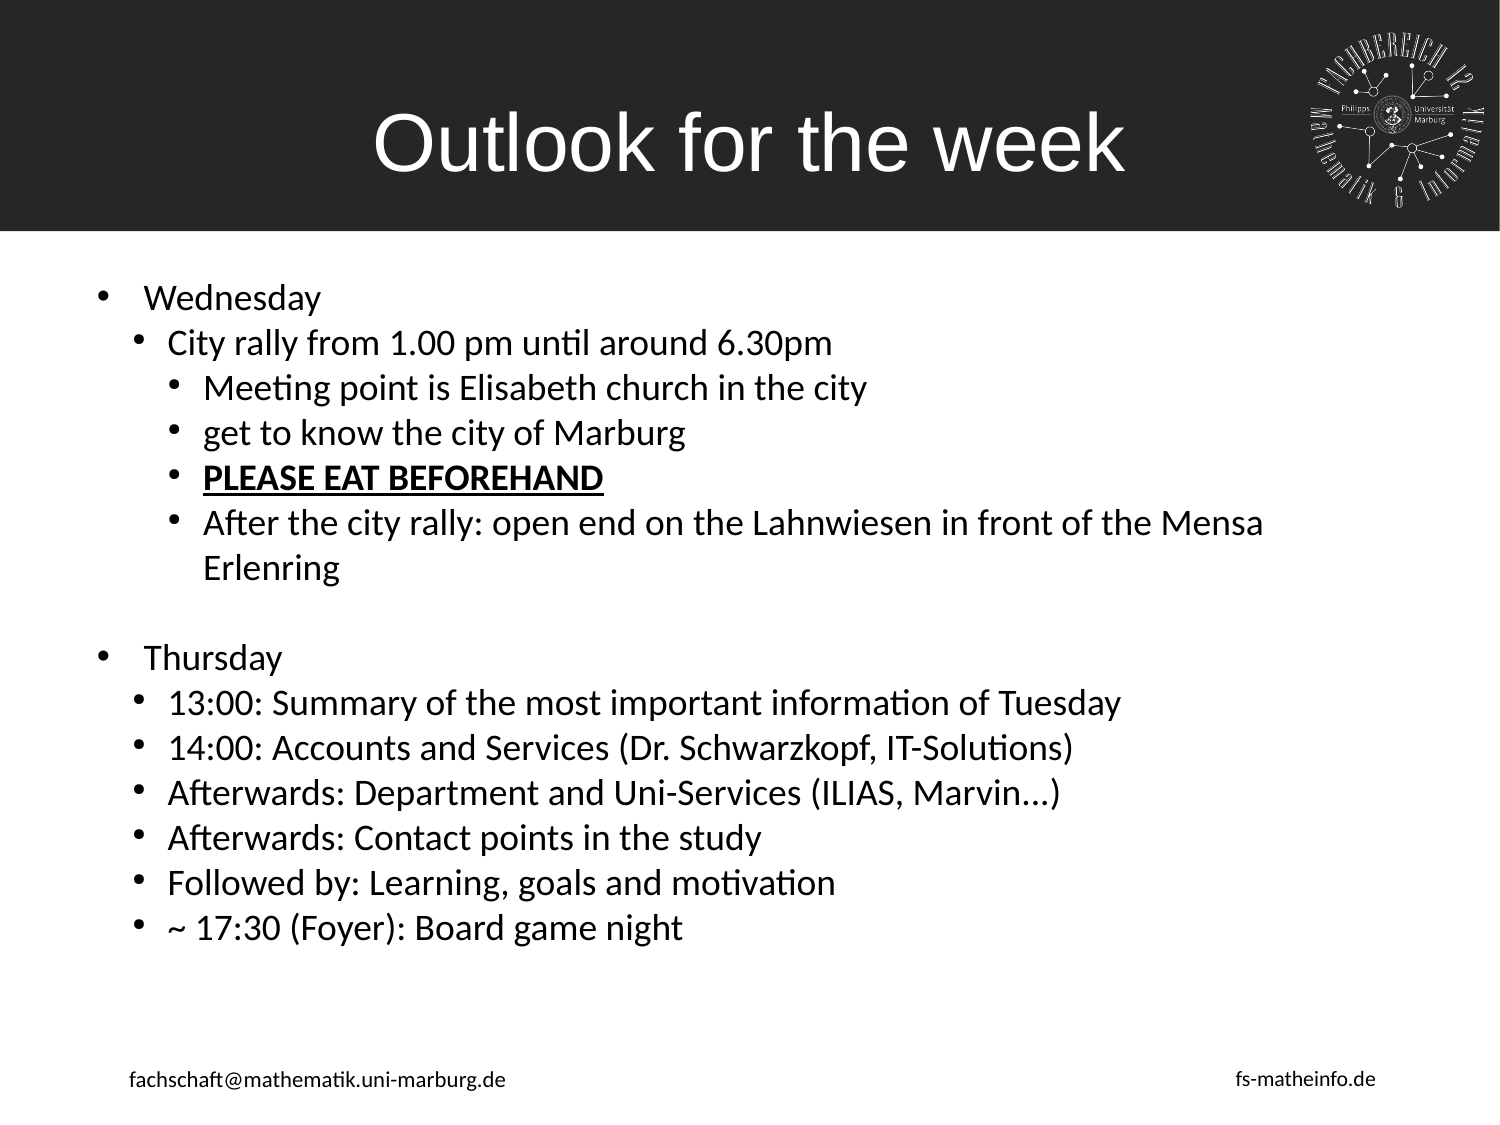

Outlook for the week
Wednesday
City rally from 1.00 pm until around 6.30pm
Meeting point is Elisabeth church in the city
get to know the city of Marburg
PLEASE EAT BEFOREHAND
After the city rally: open end on the Lahnwiesen in front of the Mensa Erlenring
Thursday
13:00: Summary of the most important information of Tuesday
14:00: Accounts and Services (Dr. Schwarzkopf, IT-Solutions)
Afterwards: Department and Uni-Services (ILIAS, Marvin...)
Afterwards: Contact points in the study
Followed by: Learning, goals and motivation
~ 17:30 (Foyer): Board game night
fachschaft@mathematik.uni-marburg.de
fs-matheinfo.de